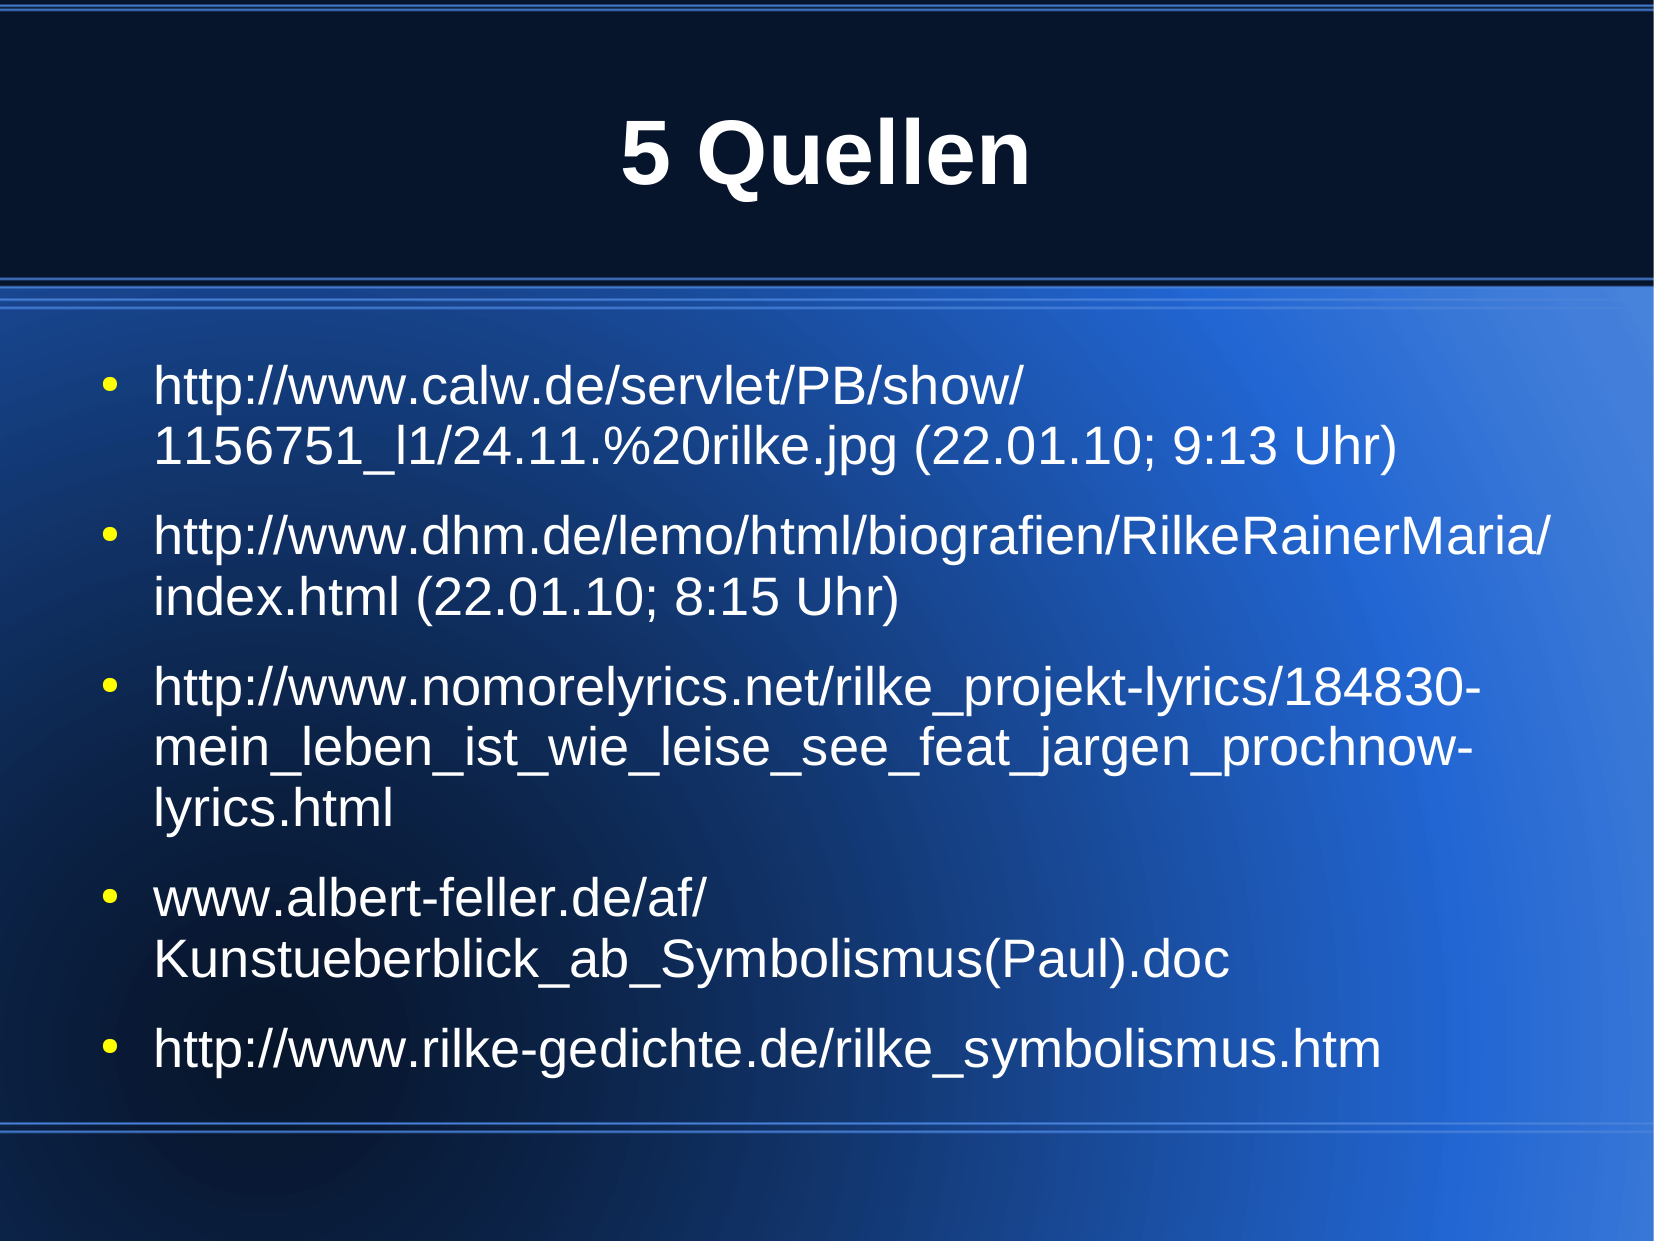

# 5 Quellen
http://www.calw.de/servlet/PB/show/1156751_l1/24.11.%20rilke.jpg (22.01.10; 9:13 Uhr)
http://www.dhm.de/lemo/html/biografien/RilkeRainerMaria/index.html (22.01.10; 8:15 Uhr)
http://www.nomorelyrics.net/rilke_projekt-lyrics/184830-mein_leben_ist_wie_leise_see_feat_jargen_prochnow-lyrics.html
www.albert-feller.de/af/Kunstueberblick_ab_Symbolismus(Paul).doc
http://www.rilke-gedichte.de/rilke_symbolismus.htm